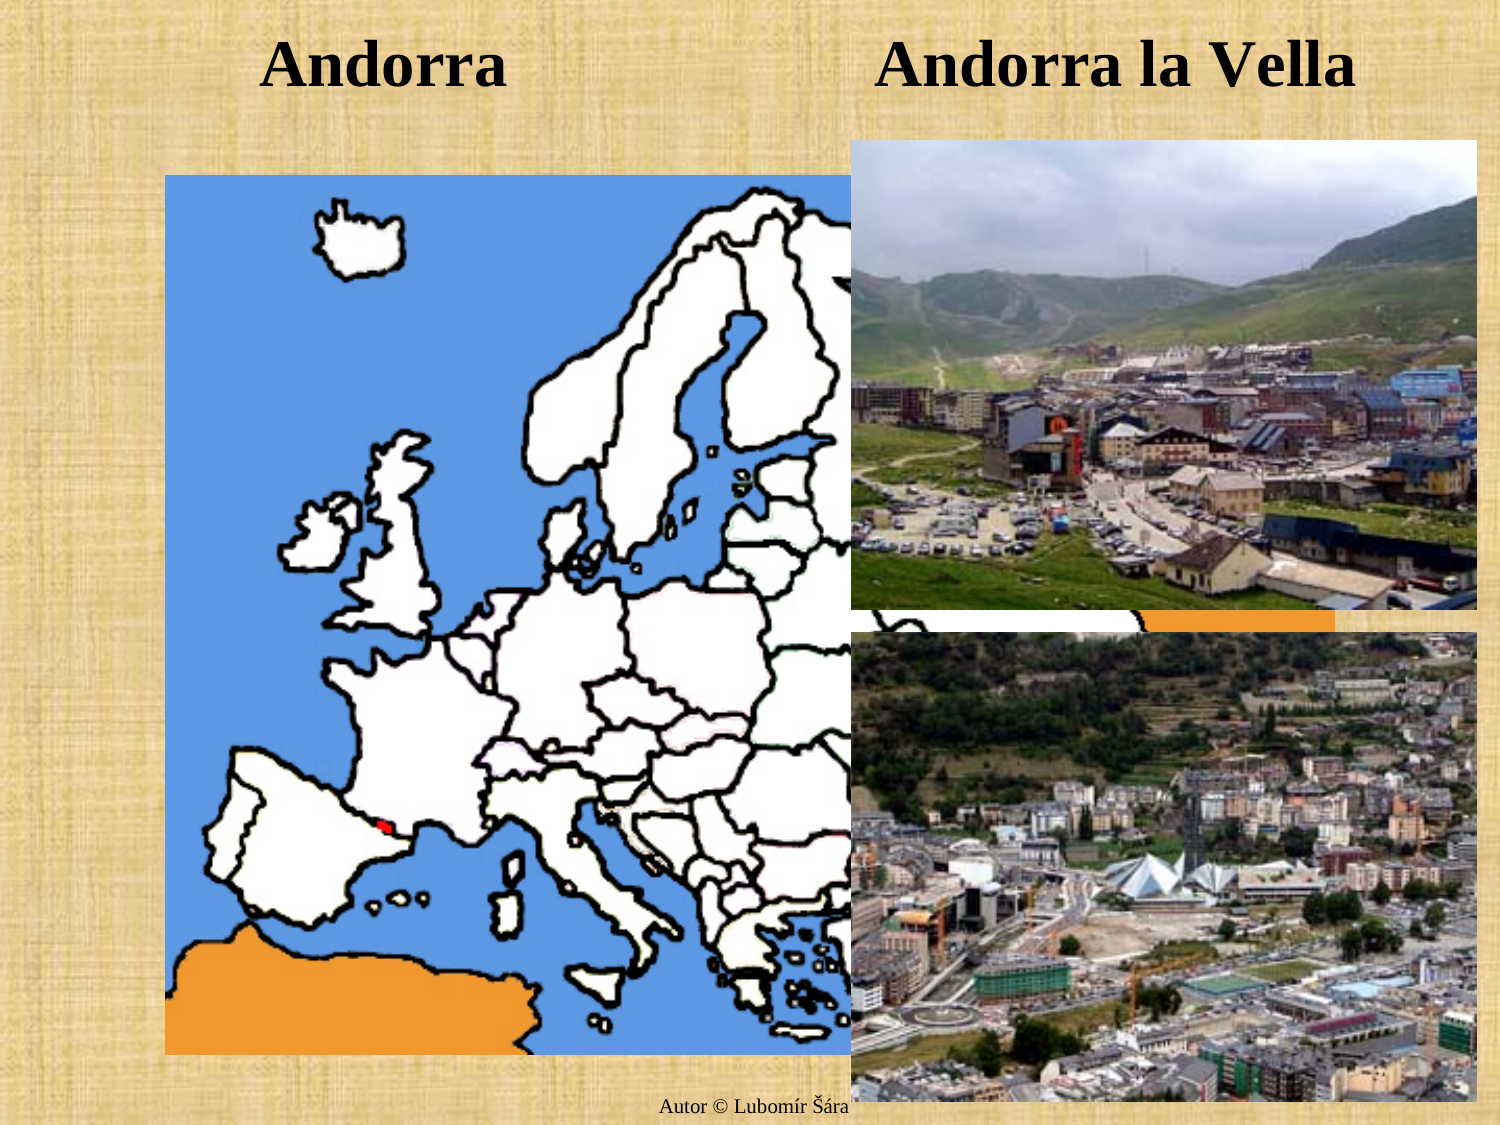

Andorra
Andorra la Vella
Autor © Lubomír Šára